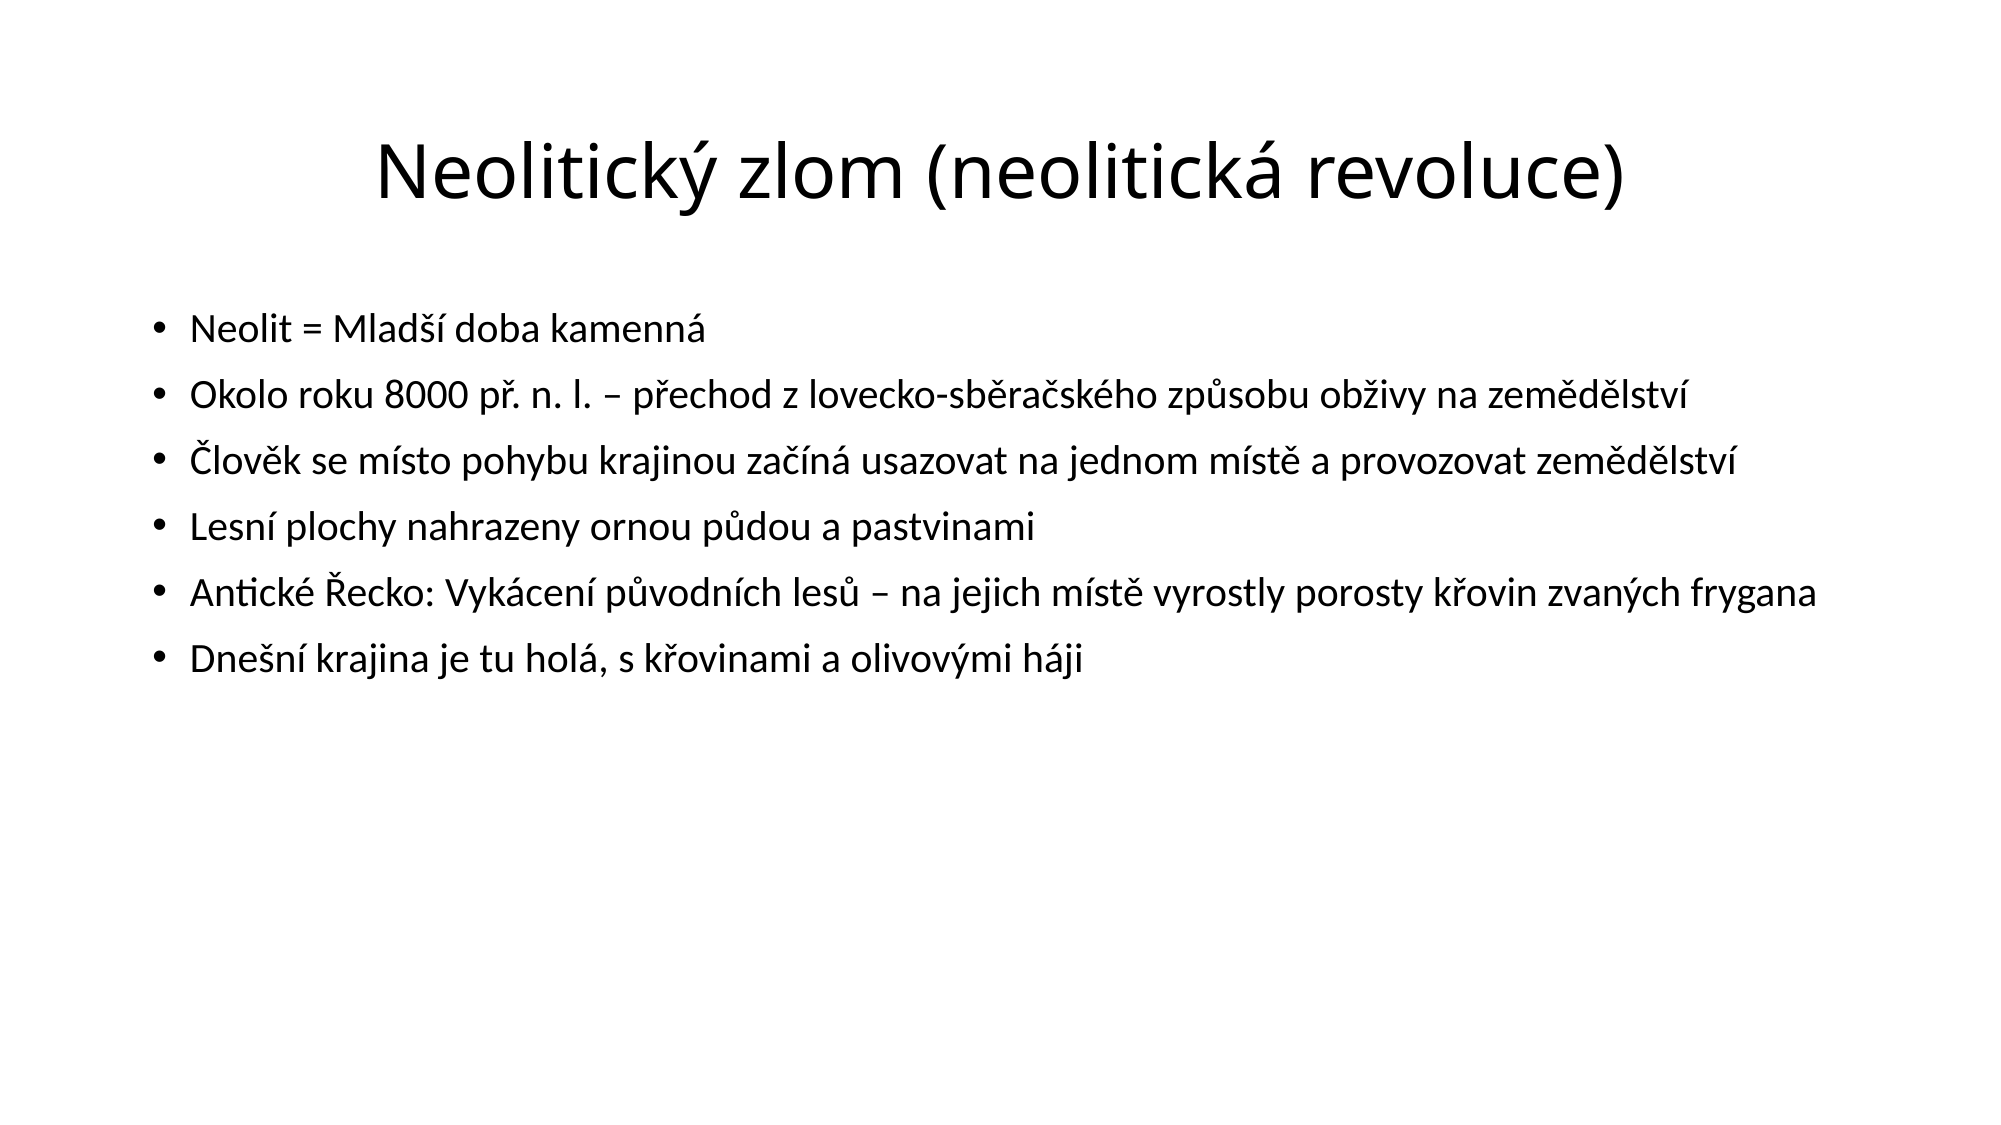

# Neolitický zlom (neolitická revoluce)
Neolit = Mladší doba kamenná
Okolo roku 8000 př. n. l. – přechod z lovecko-sběračského způsobu obživy na zemědělství
Člověk se místo pohybu krajinou začíná usazovat na jednom místě a provozovat zemědělství
Lesní plochy nahrazeny ornou půdou a pastvinami
Antické Řecko: Vykácení původních lesů – na jejich místě vyrostly porosty křovin zvaných frygana
Dnešní krajina je tu holá, s křovinami a olivovými háji